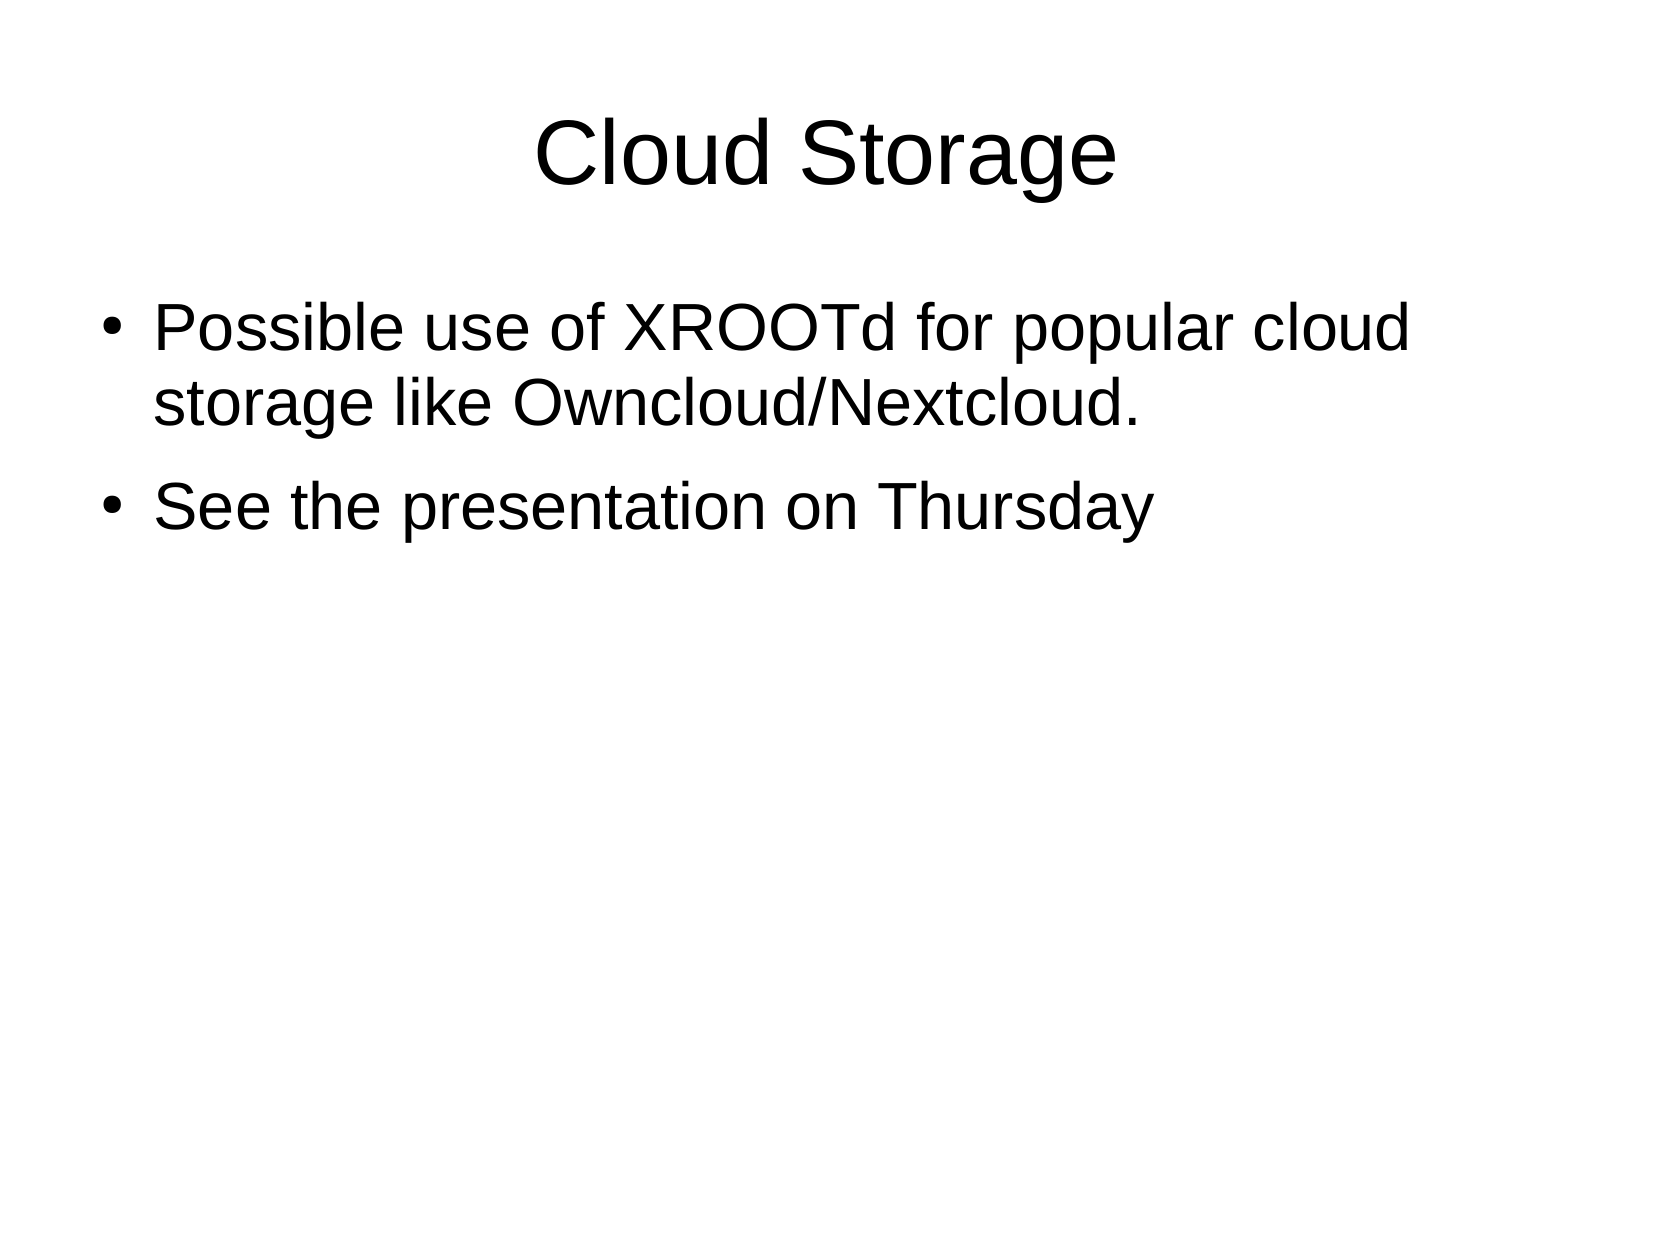

# Cloud Storage
Possible use of XROOTd for popular cloud storage like Owncloud/Nextcloud.
See the presentation on Thursday